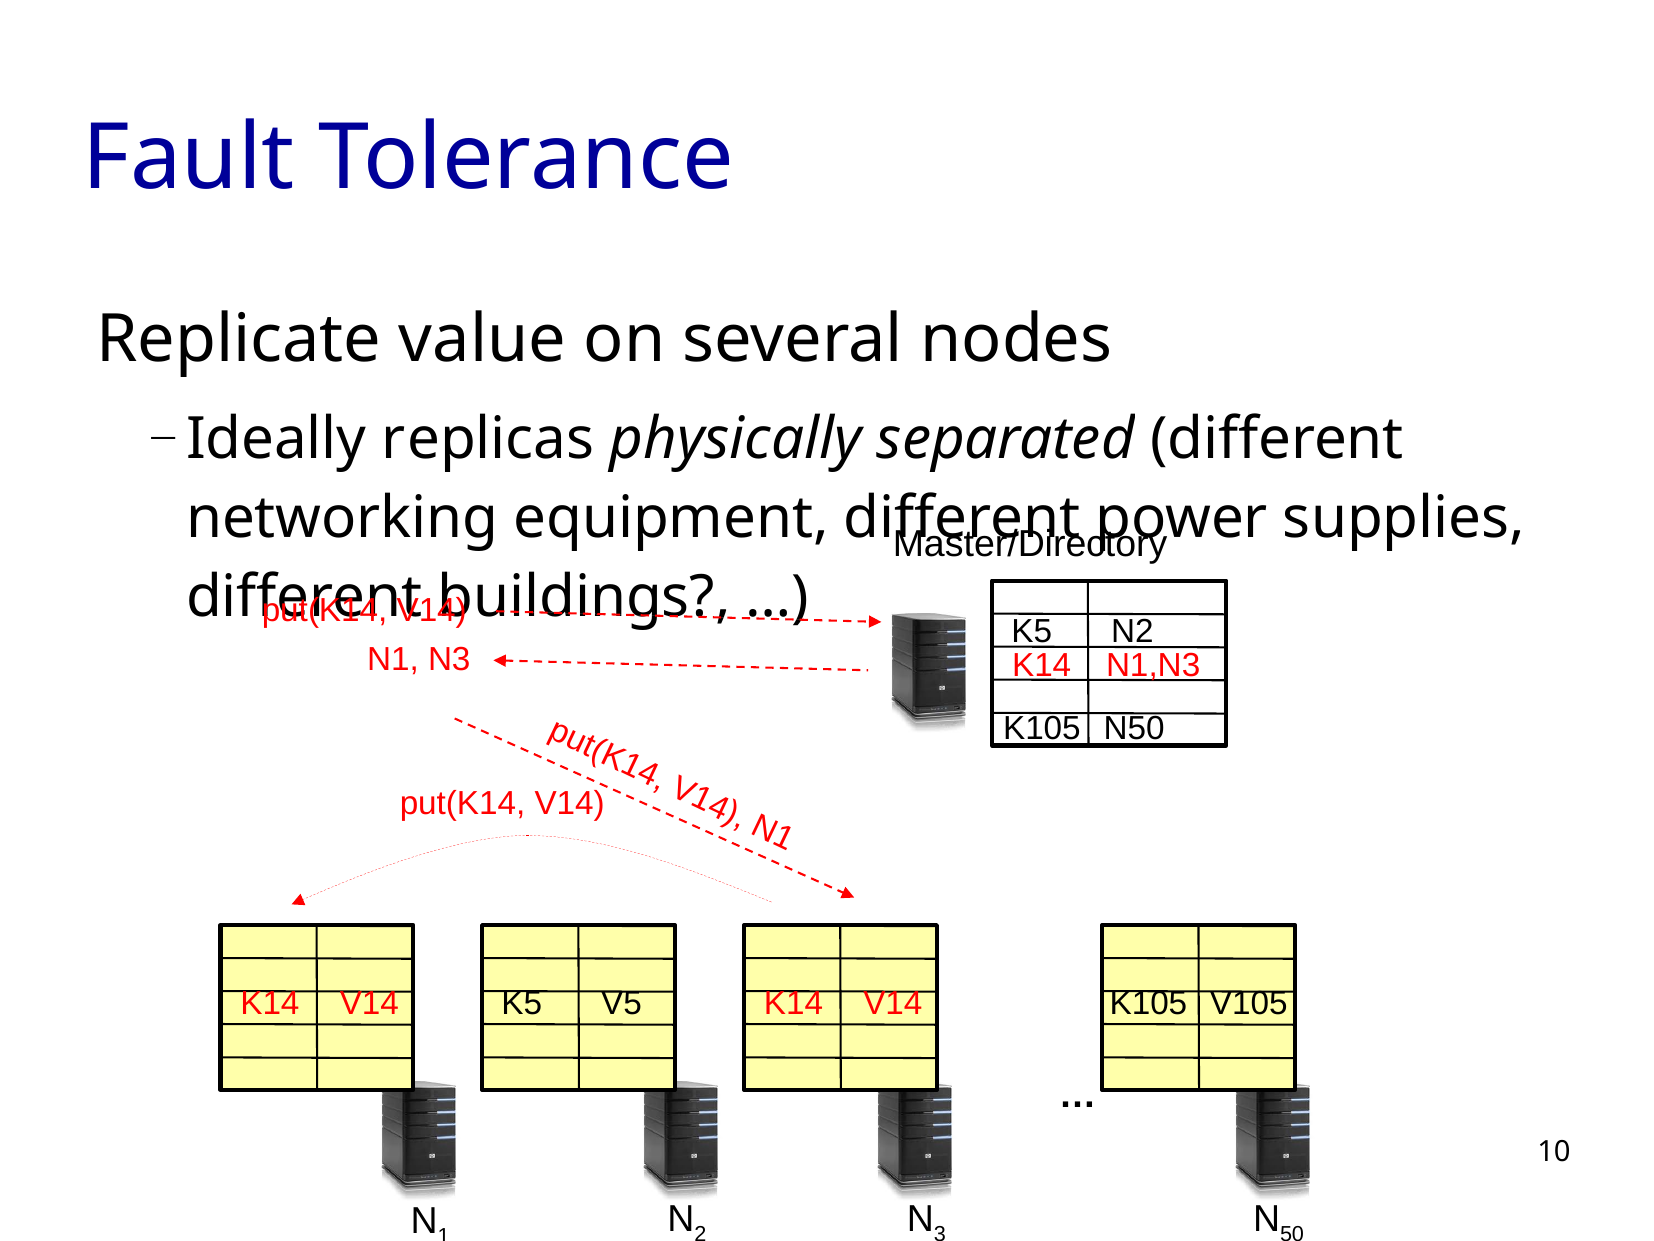

# Fault Tolerance
Replicate value on several nodes
Ideally r	eplicas physically separated (different networking equipment, different power supplies, different buildings?, …)
Master/Directory
put(K14, V14)
K5
N2
N1, N3
K14
N1,N3
put(K14, V14), N1
K105
N50
put(K14, V14)
K14
V14
K5
V5
K14
V14
K105
V105
…
10
N2
N3
N50
N1